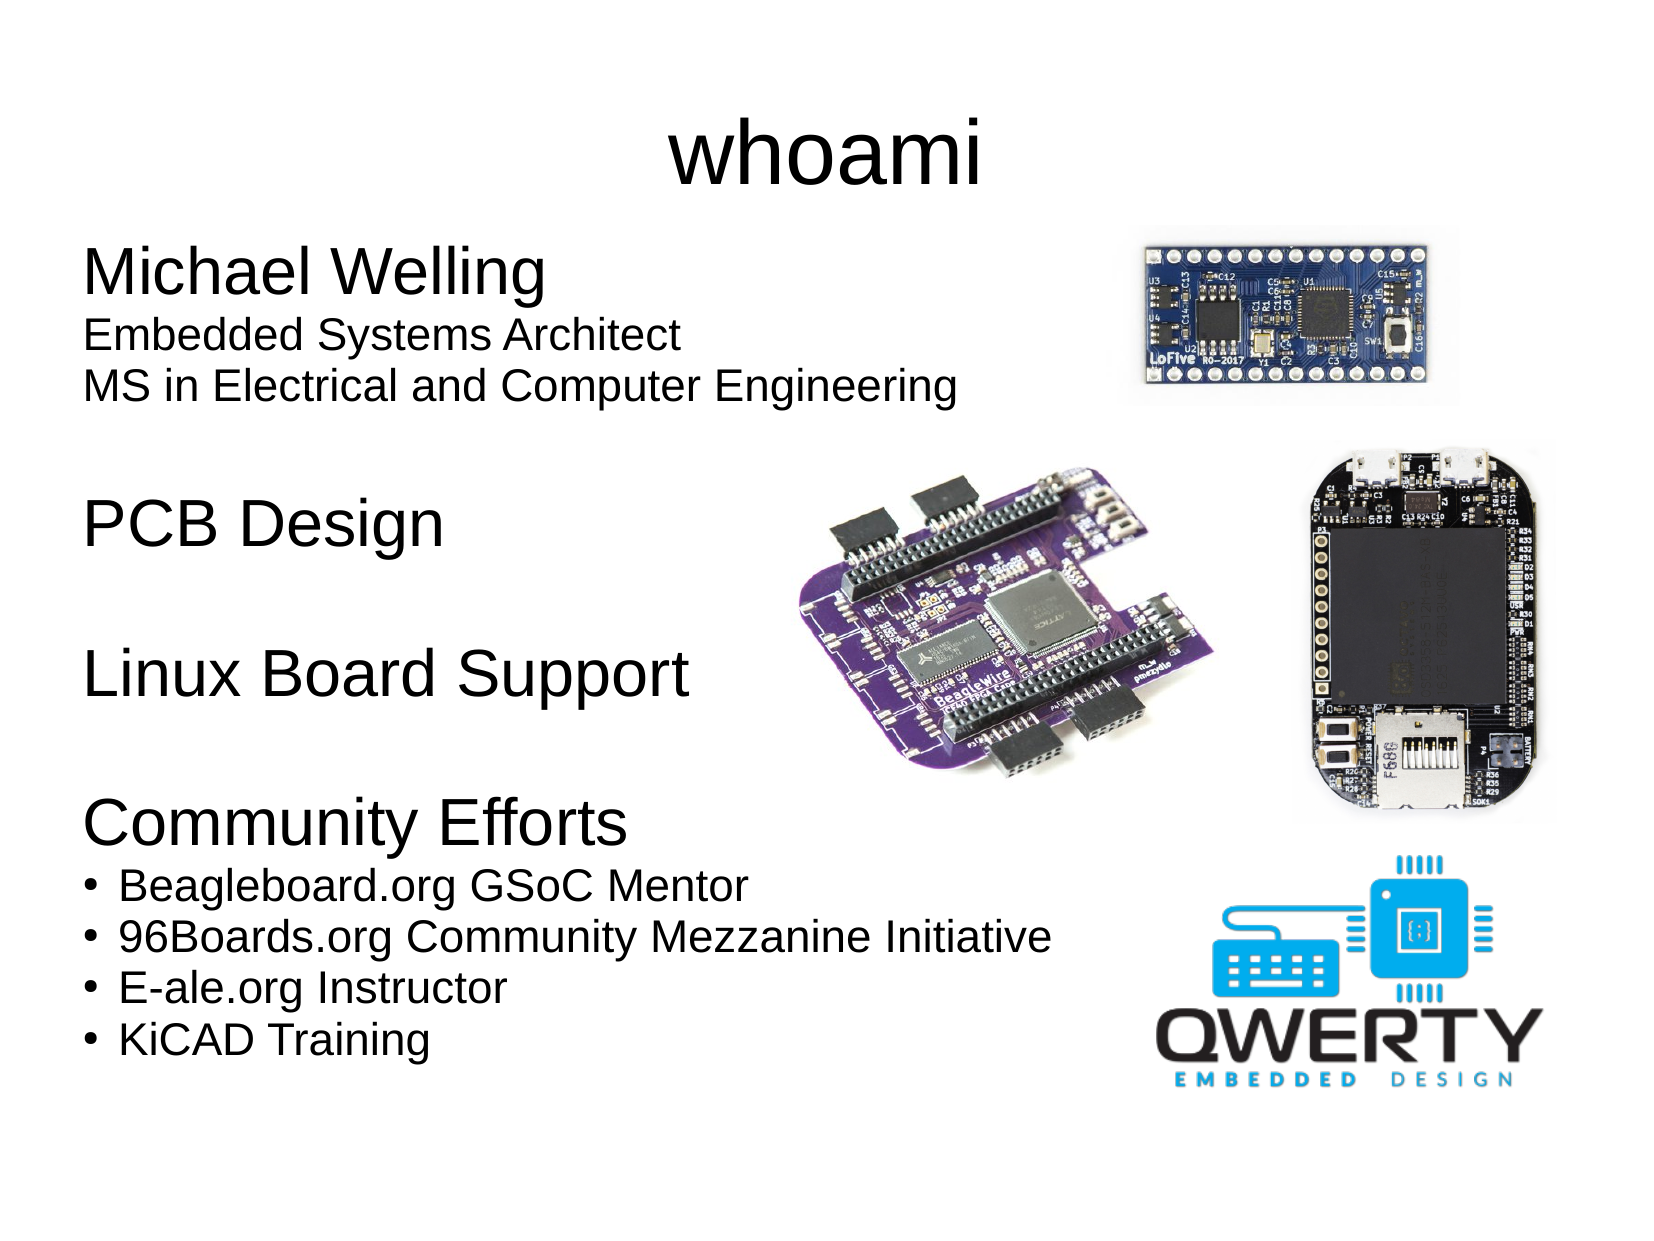

# whoami
Michael Welling
Embedded Systems Architect
MS in Electrical and Computer Engineering
PCB Design
Linux Board Support
Community Efforts
Beagleboard.org GSoC Mentor
96Boards.org Community Mezzanine Initiative
E-ale.org Instructor
KiCAD Training